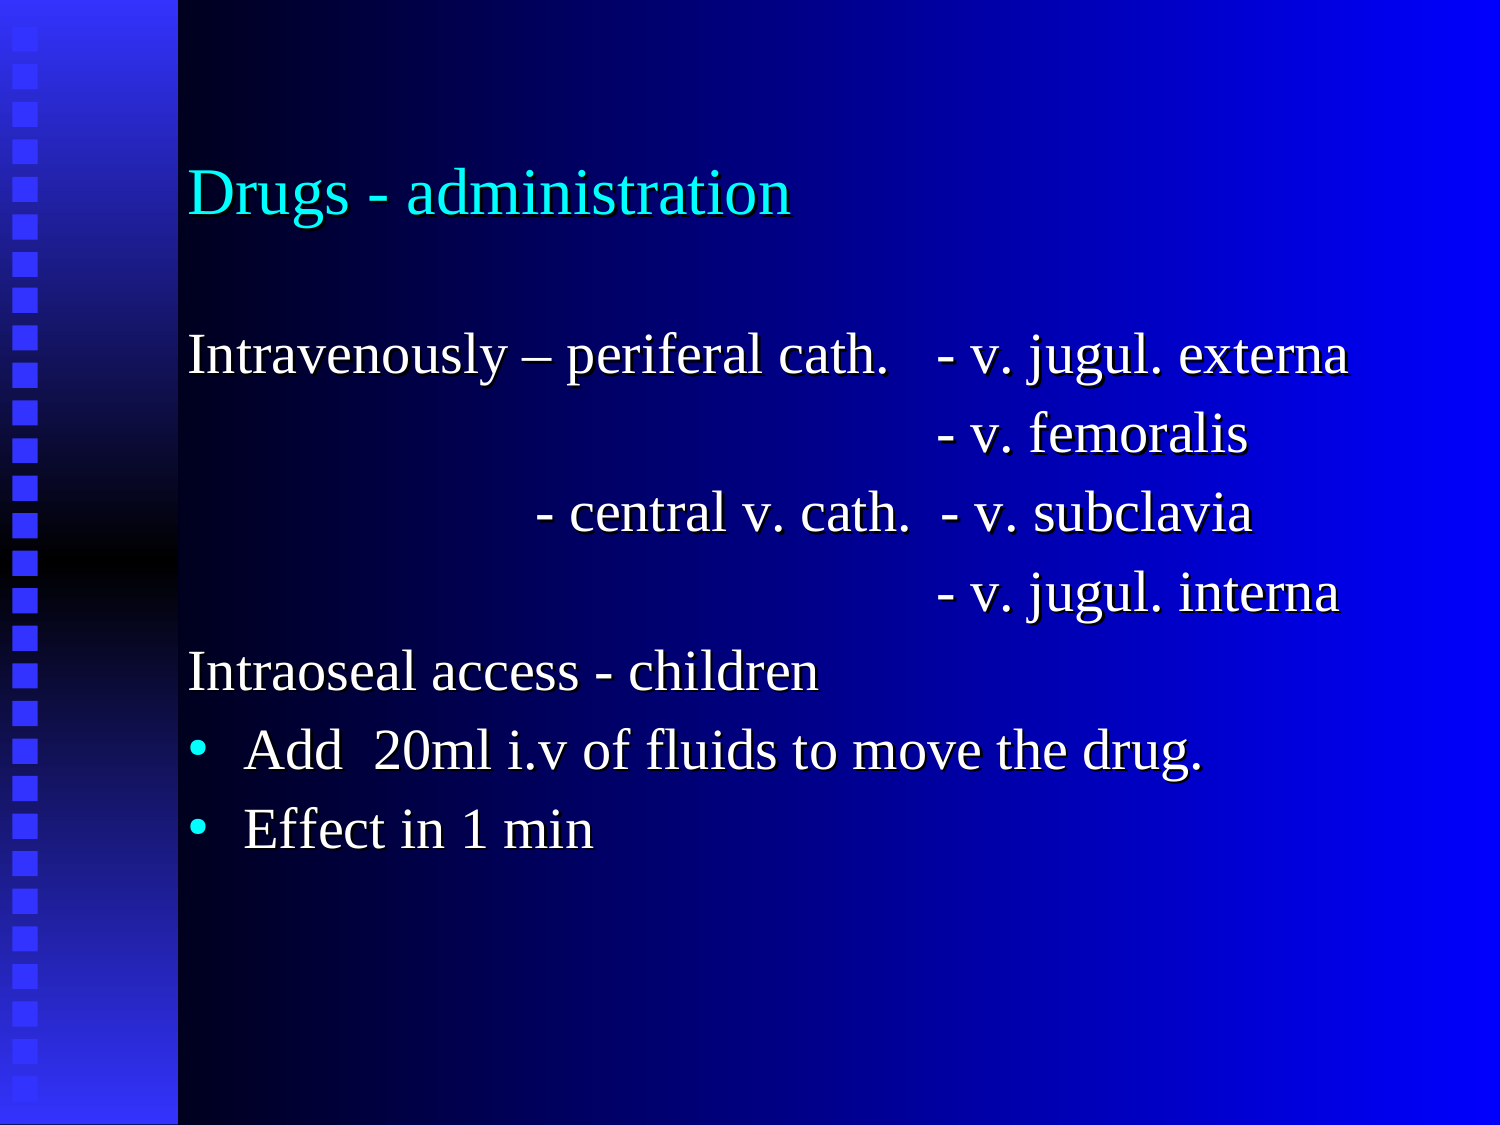

# Drugs - administration
Intravenously – periferal cath. 	- v. jugul. externa
 	- v. femoralis
 - central v. cath. - v. subclavia
 	- v. jugul. interna
Intraoseal access - children
Add 20ml i.v of fluids to move the drug.
Effect in 1 min